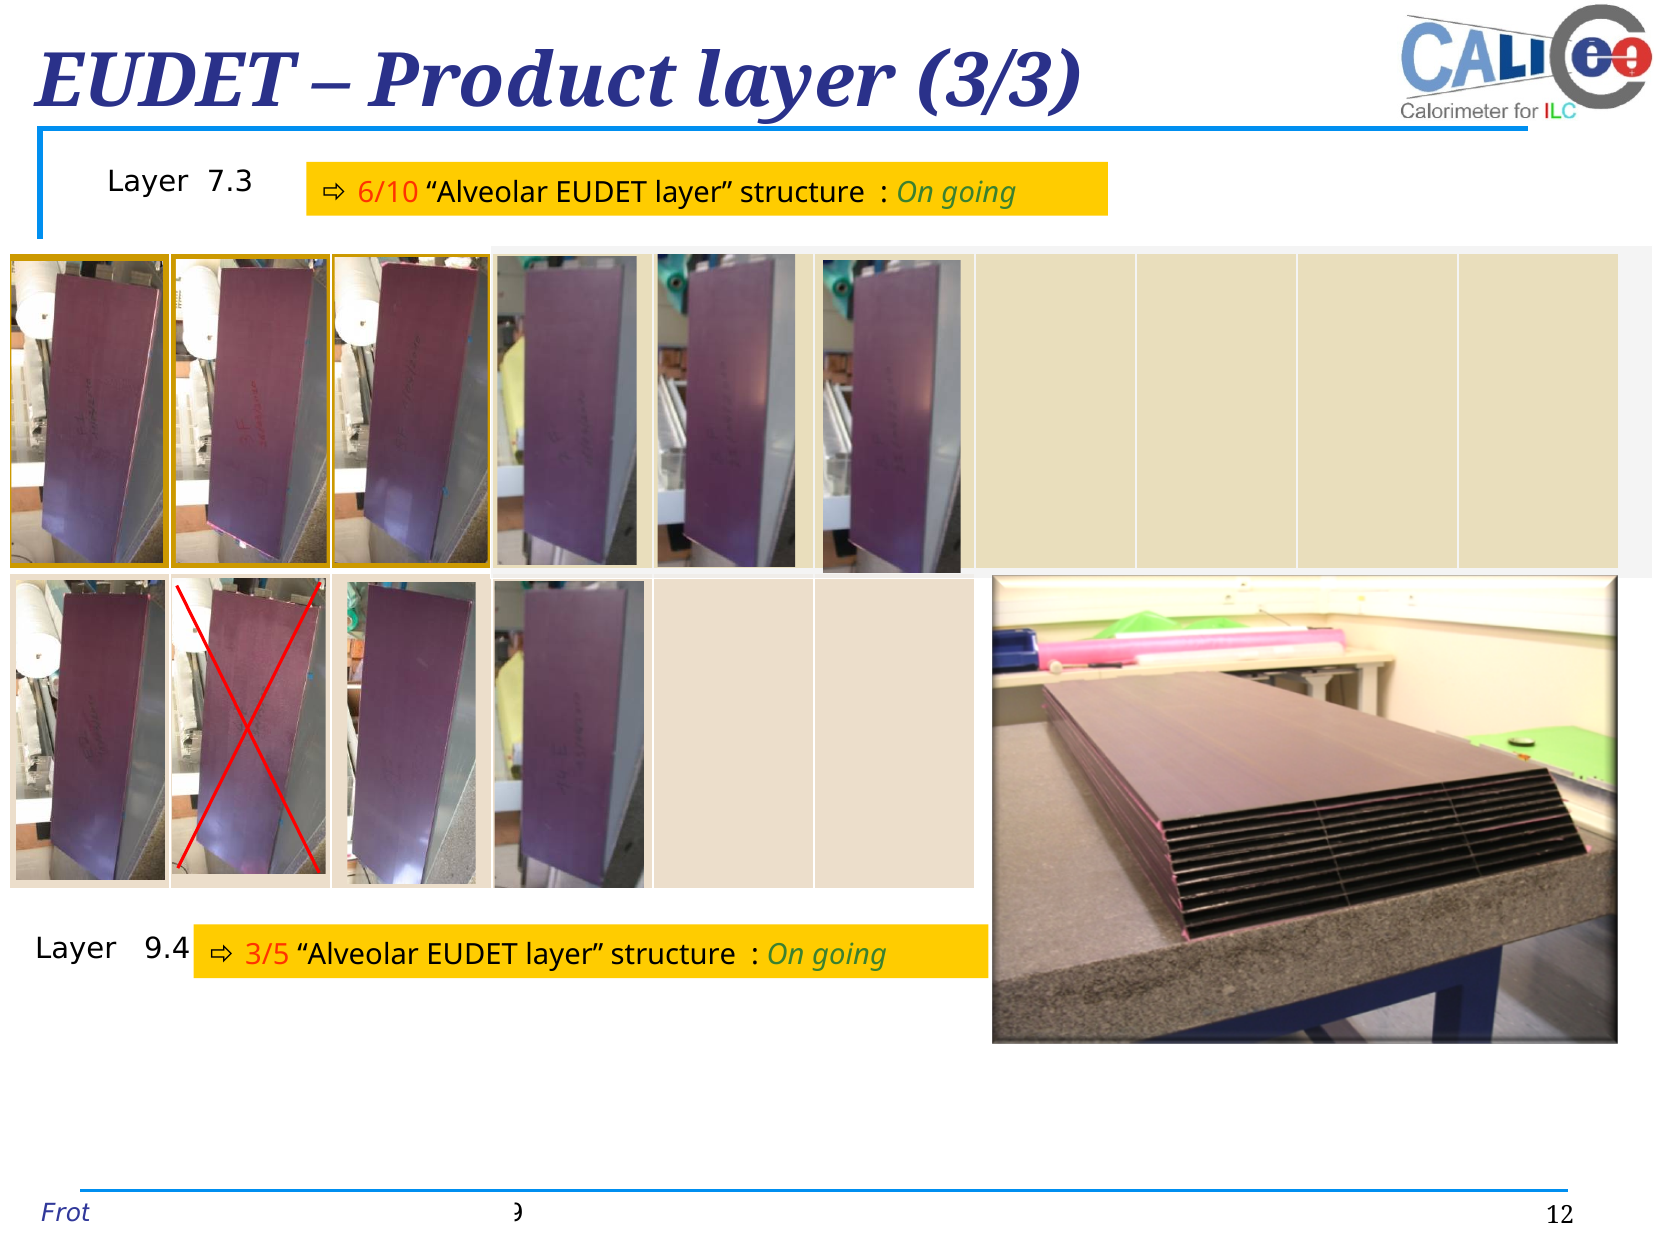

# EUDET – Product layer (3/3)
Layer 7.3
 6/10 “Alveolar EUDET layer” structure : On going
Layer 9.4
 3/5 “Alveolar EUDET layer” structure : On going